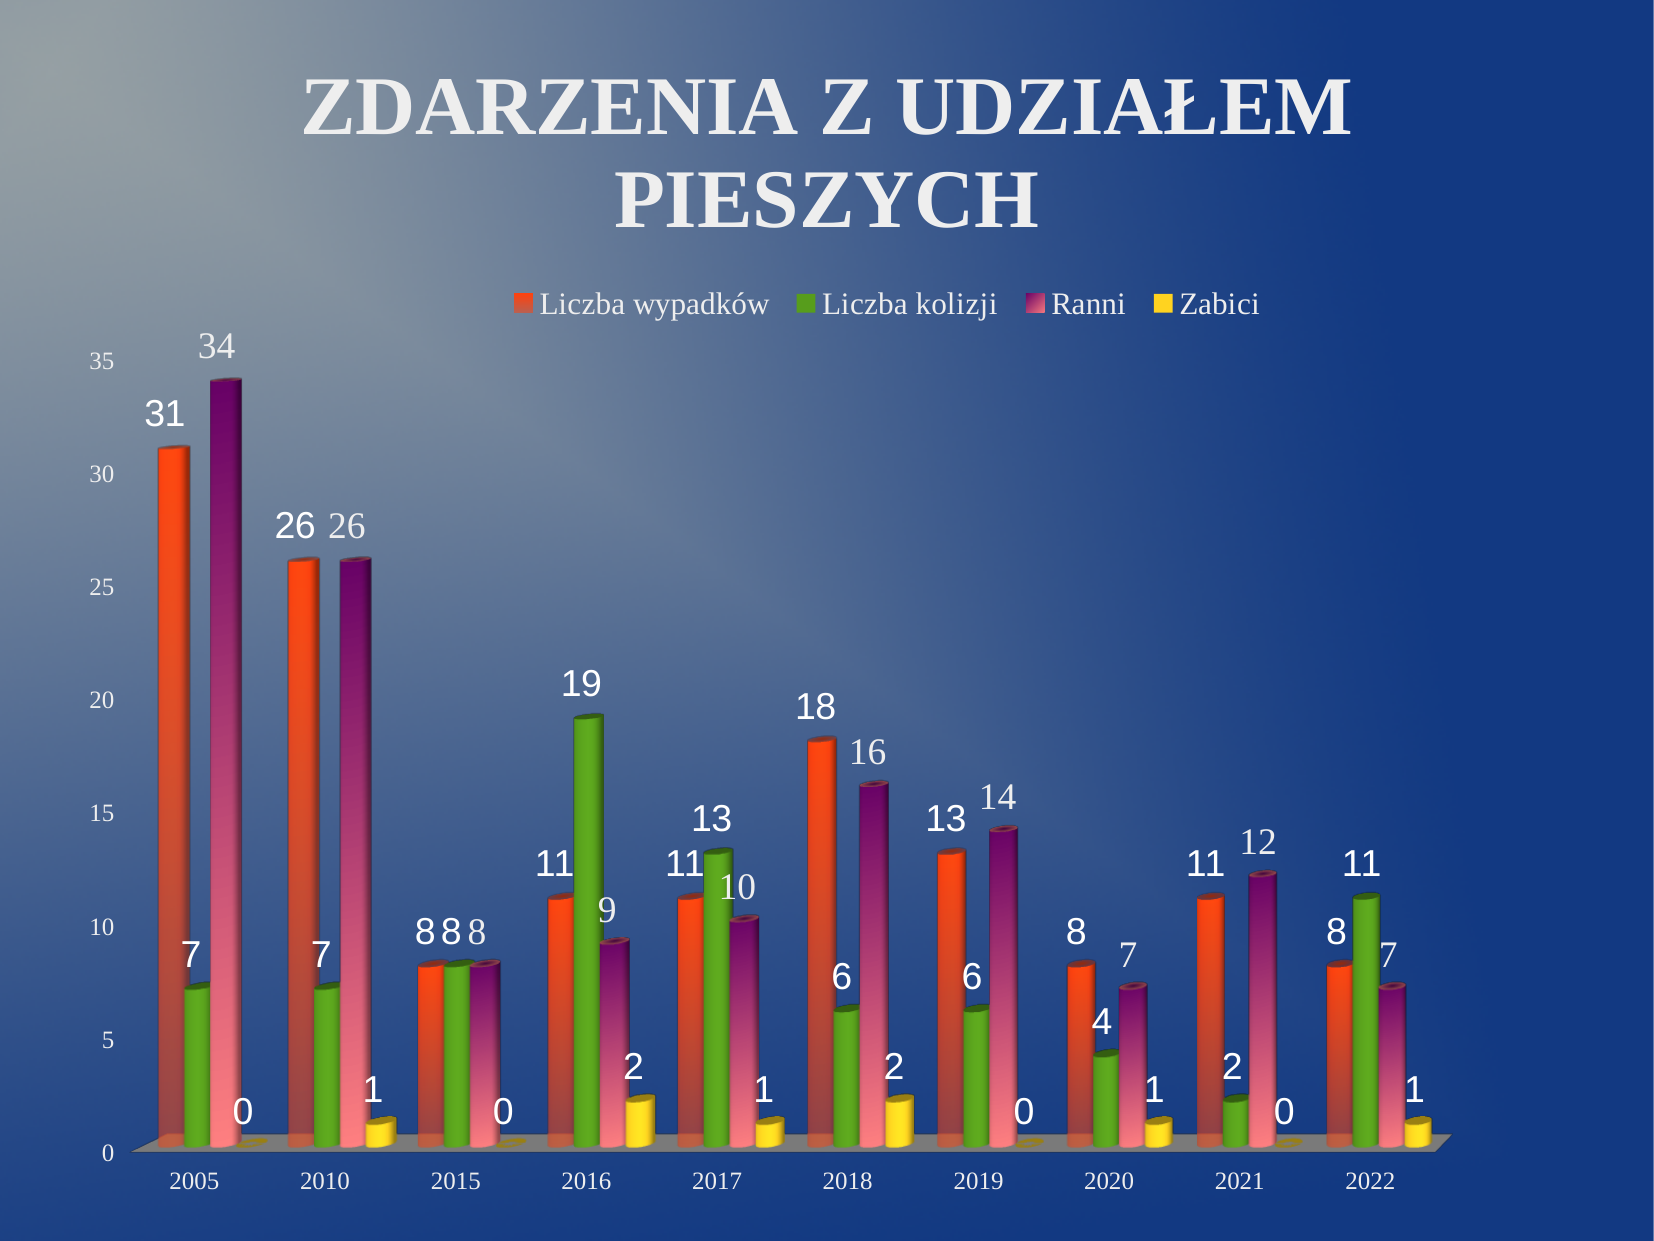

# ZDARZENIA Z UDZIAŁEM PIESZYCH
[unsupported chart]